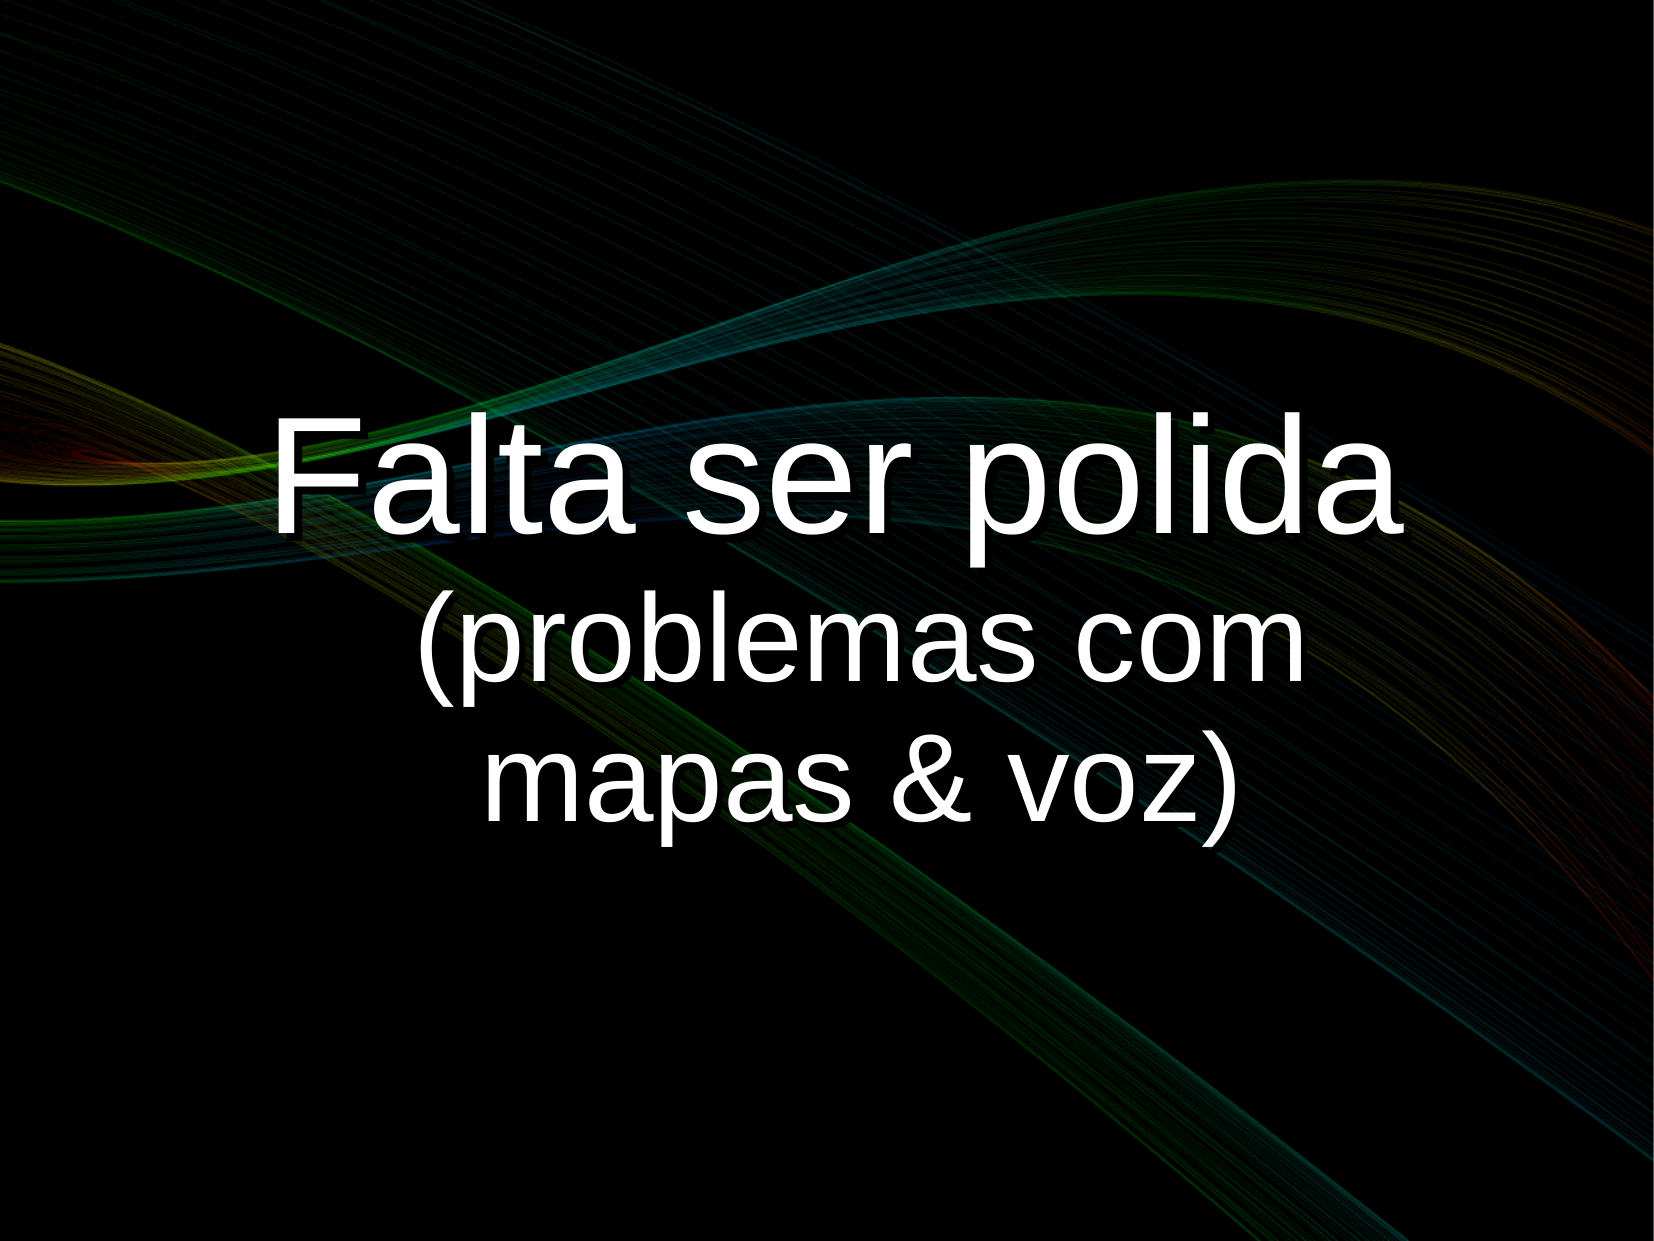

# Falta ser polida (problemas com mapas & voz)